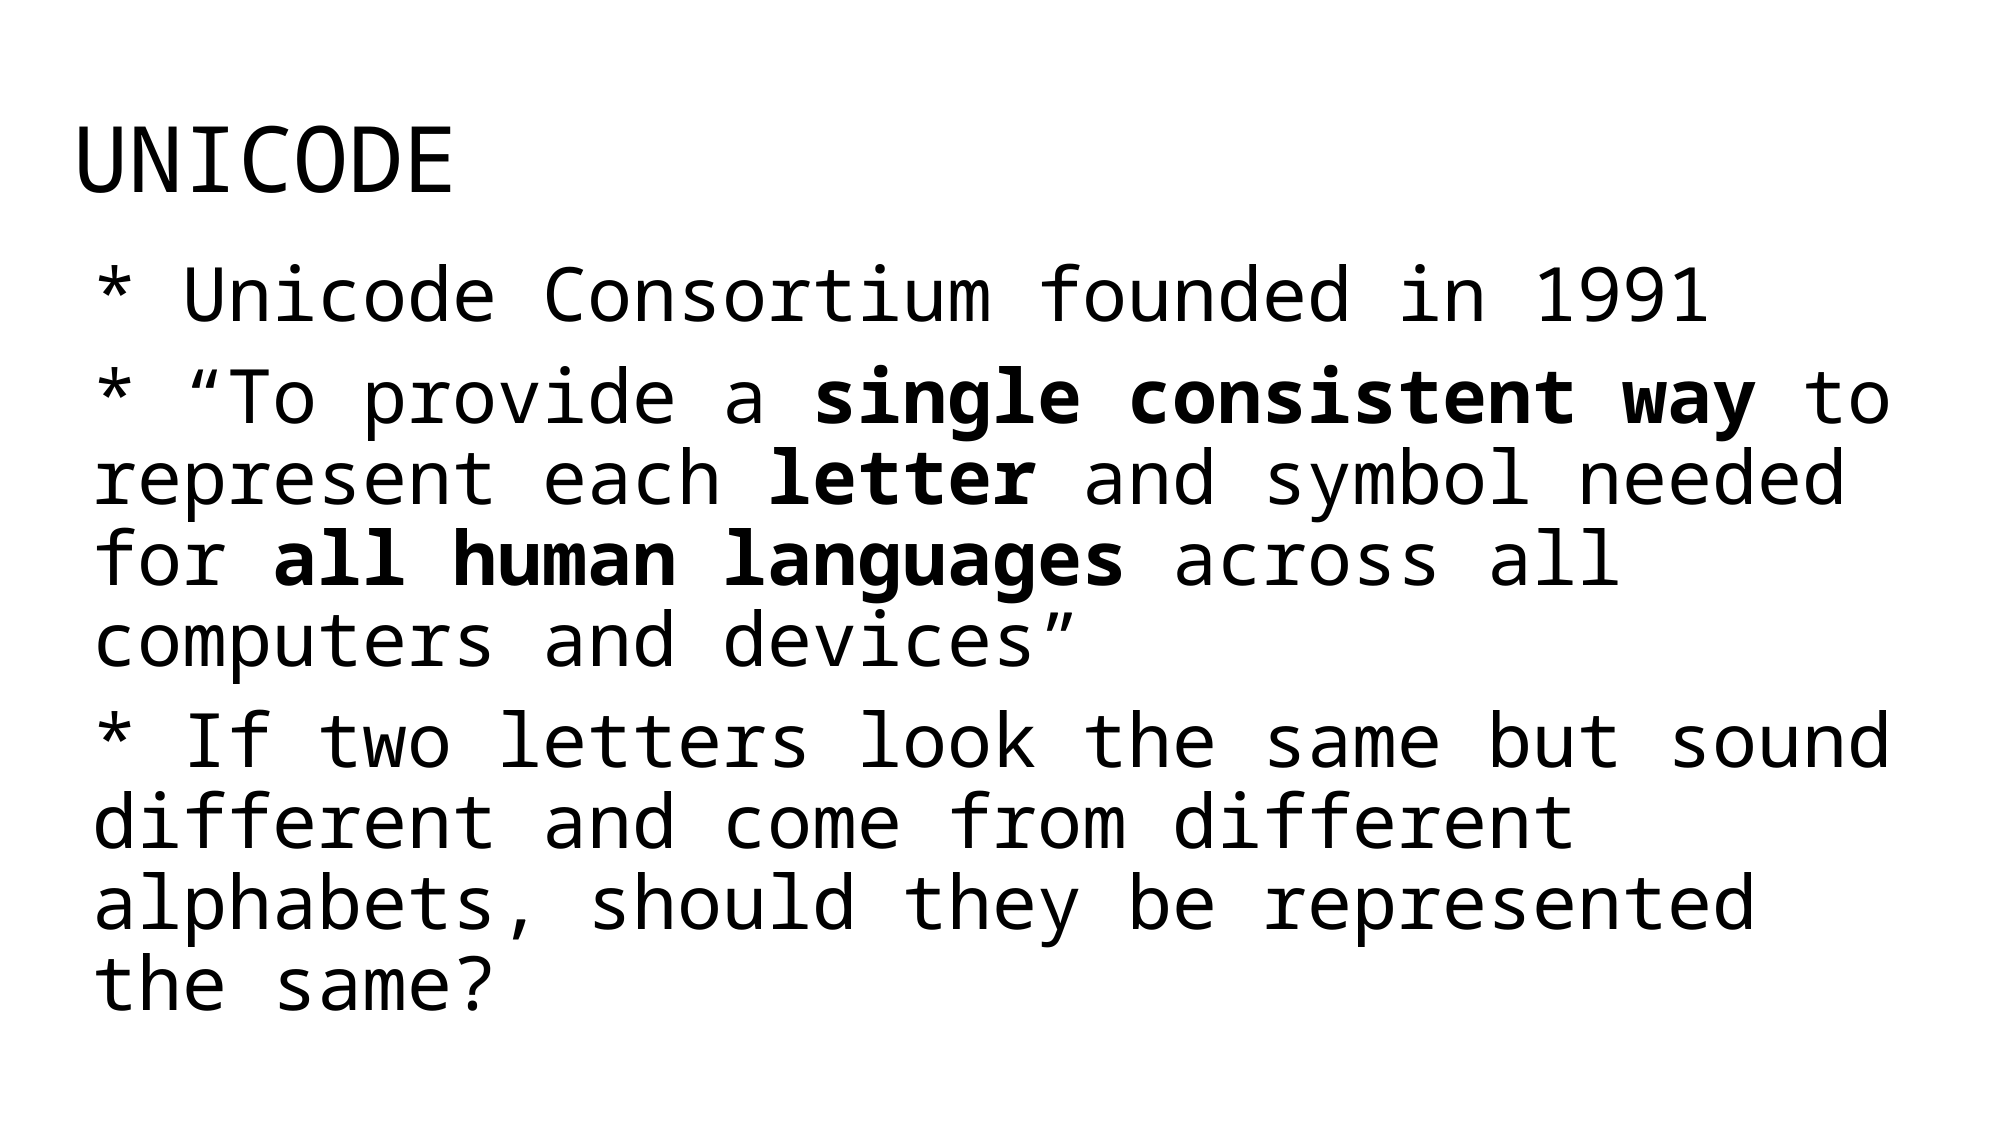

# UNICODE
* Unicode Consortium founded in 1991
* “To provide a single consistent way to represent each letter and symbol needed for all human languages across all computers and devices”
* If two letters look the same but sound different and come from different alphabets, should they be represented the same?